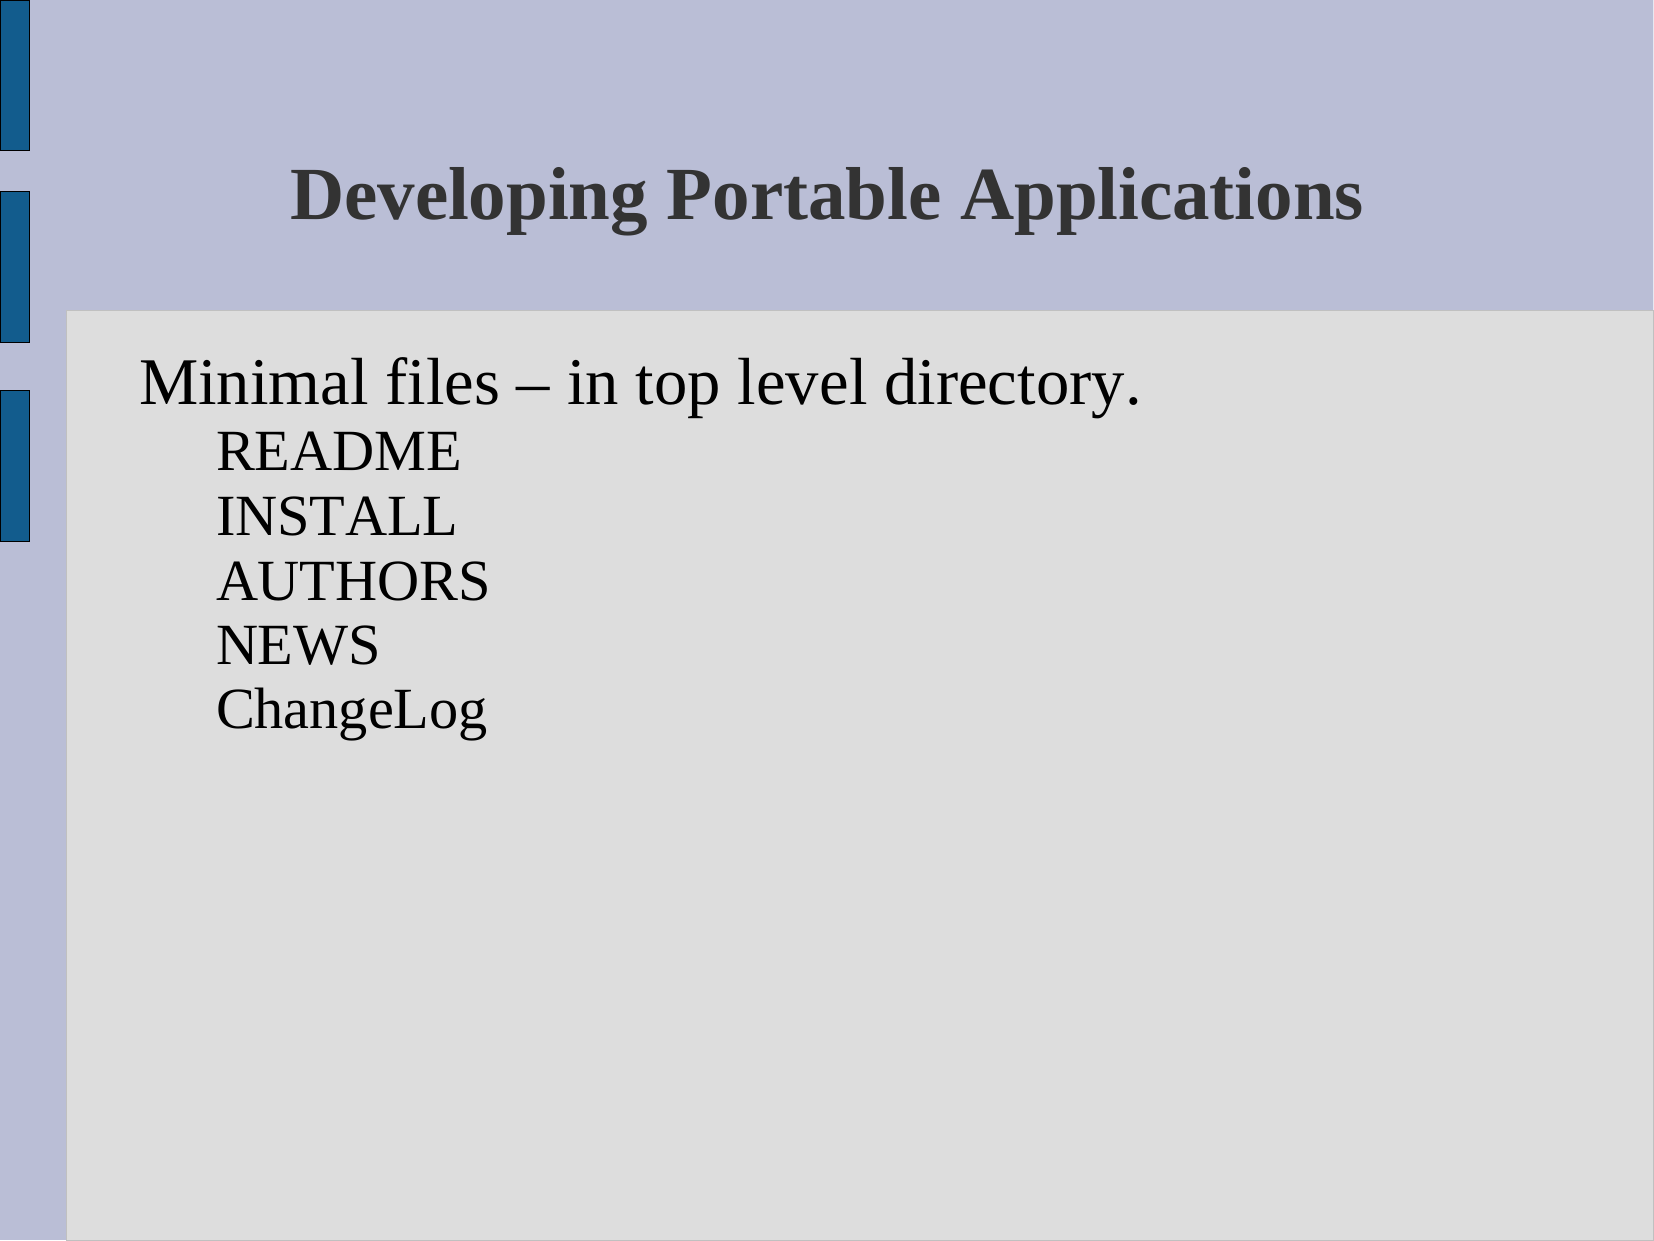

# Developing Portable Applications
Minimal files – in top level directory.
README
INSTALL
AUTHORS
NEWS
ChangeLog